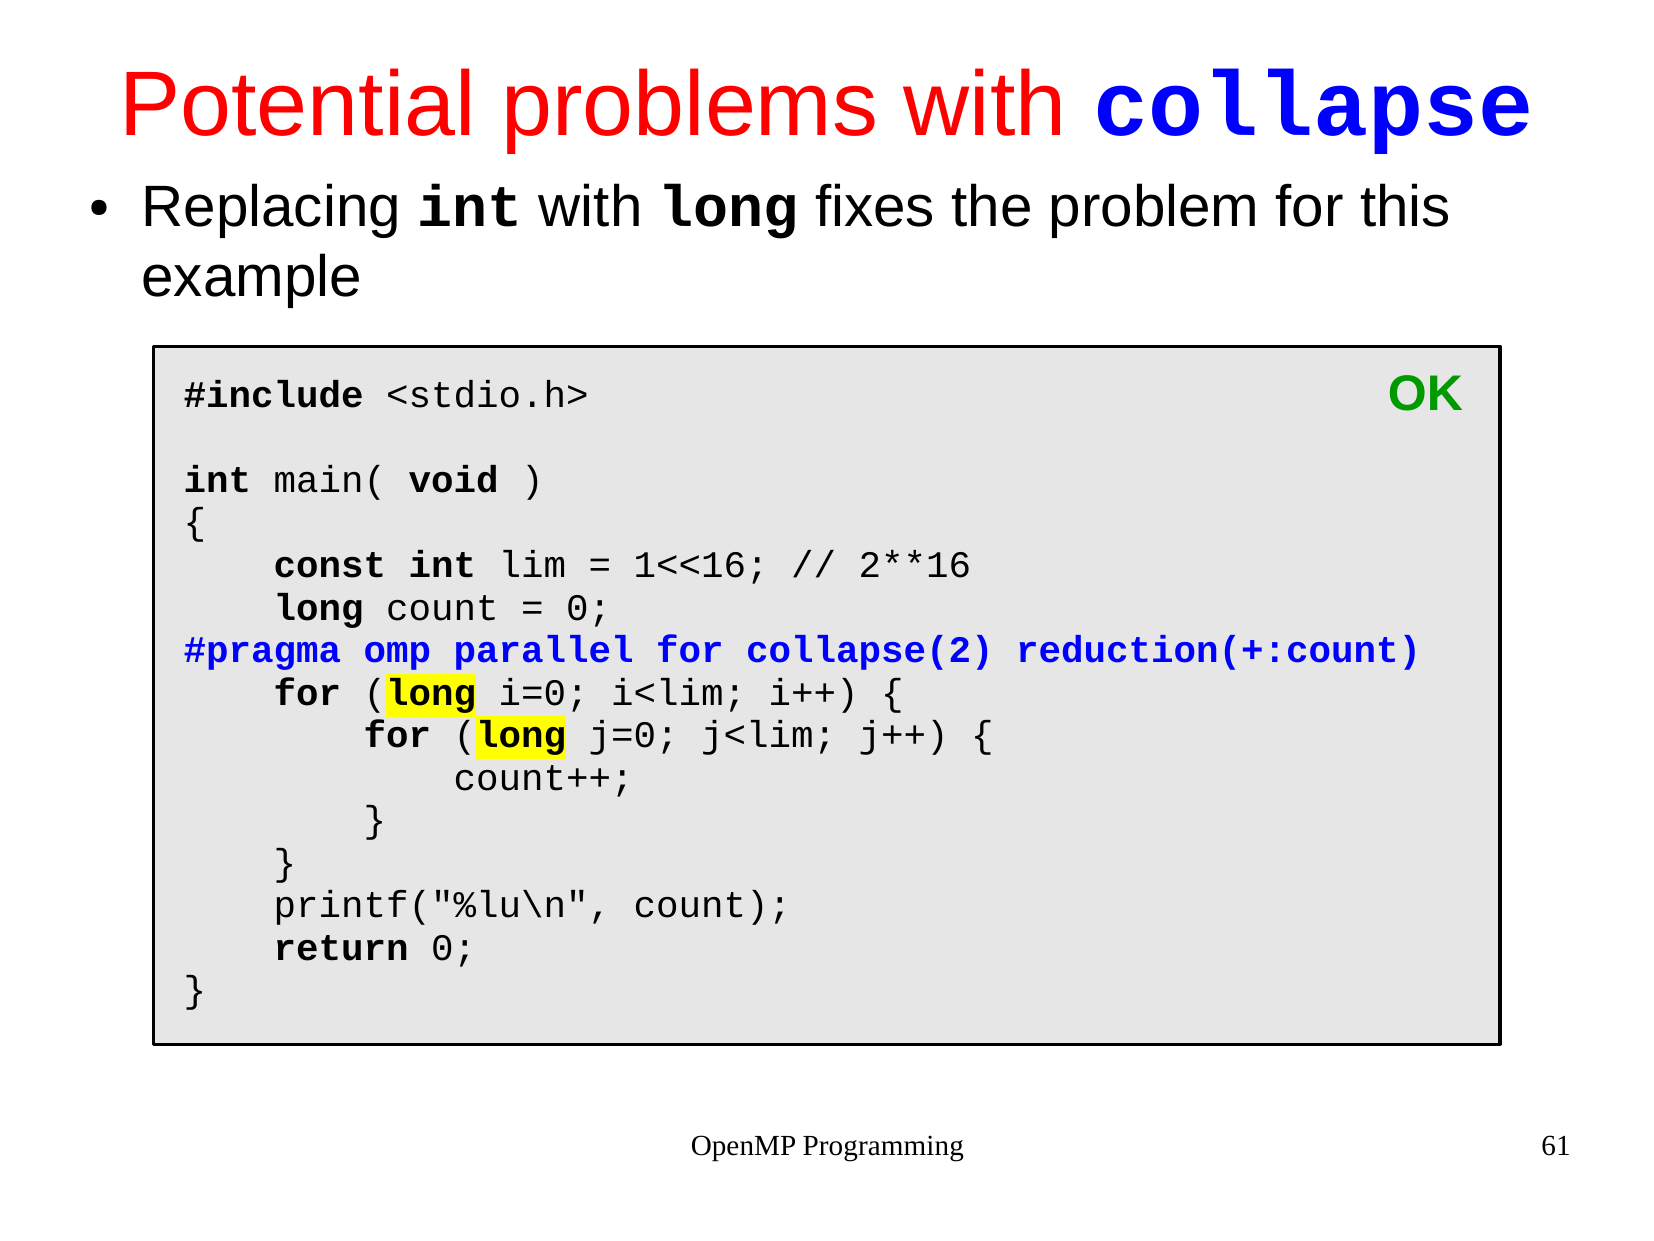

# Potential problems with collapse
Replacing int with long fixes the problem for this example
#include <stdio.h>
int main( void )
{
 const int lim = 1<<16; // 2**16
 long count = 0;
#pragma omp parallel for collapse(2) reduction(+:count)
 for (long i=0; i<lim; i++) {
 for (long j=0; j<lim; j++) {
 count++;
 }
 }
 printf("%lu\n", count);
 return 0;
}
OK
OpenMP Programming
61